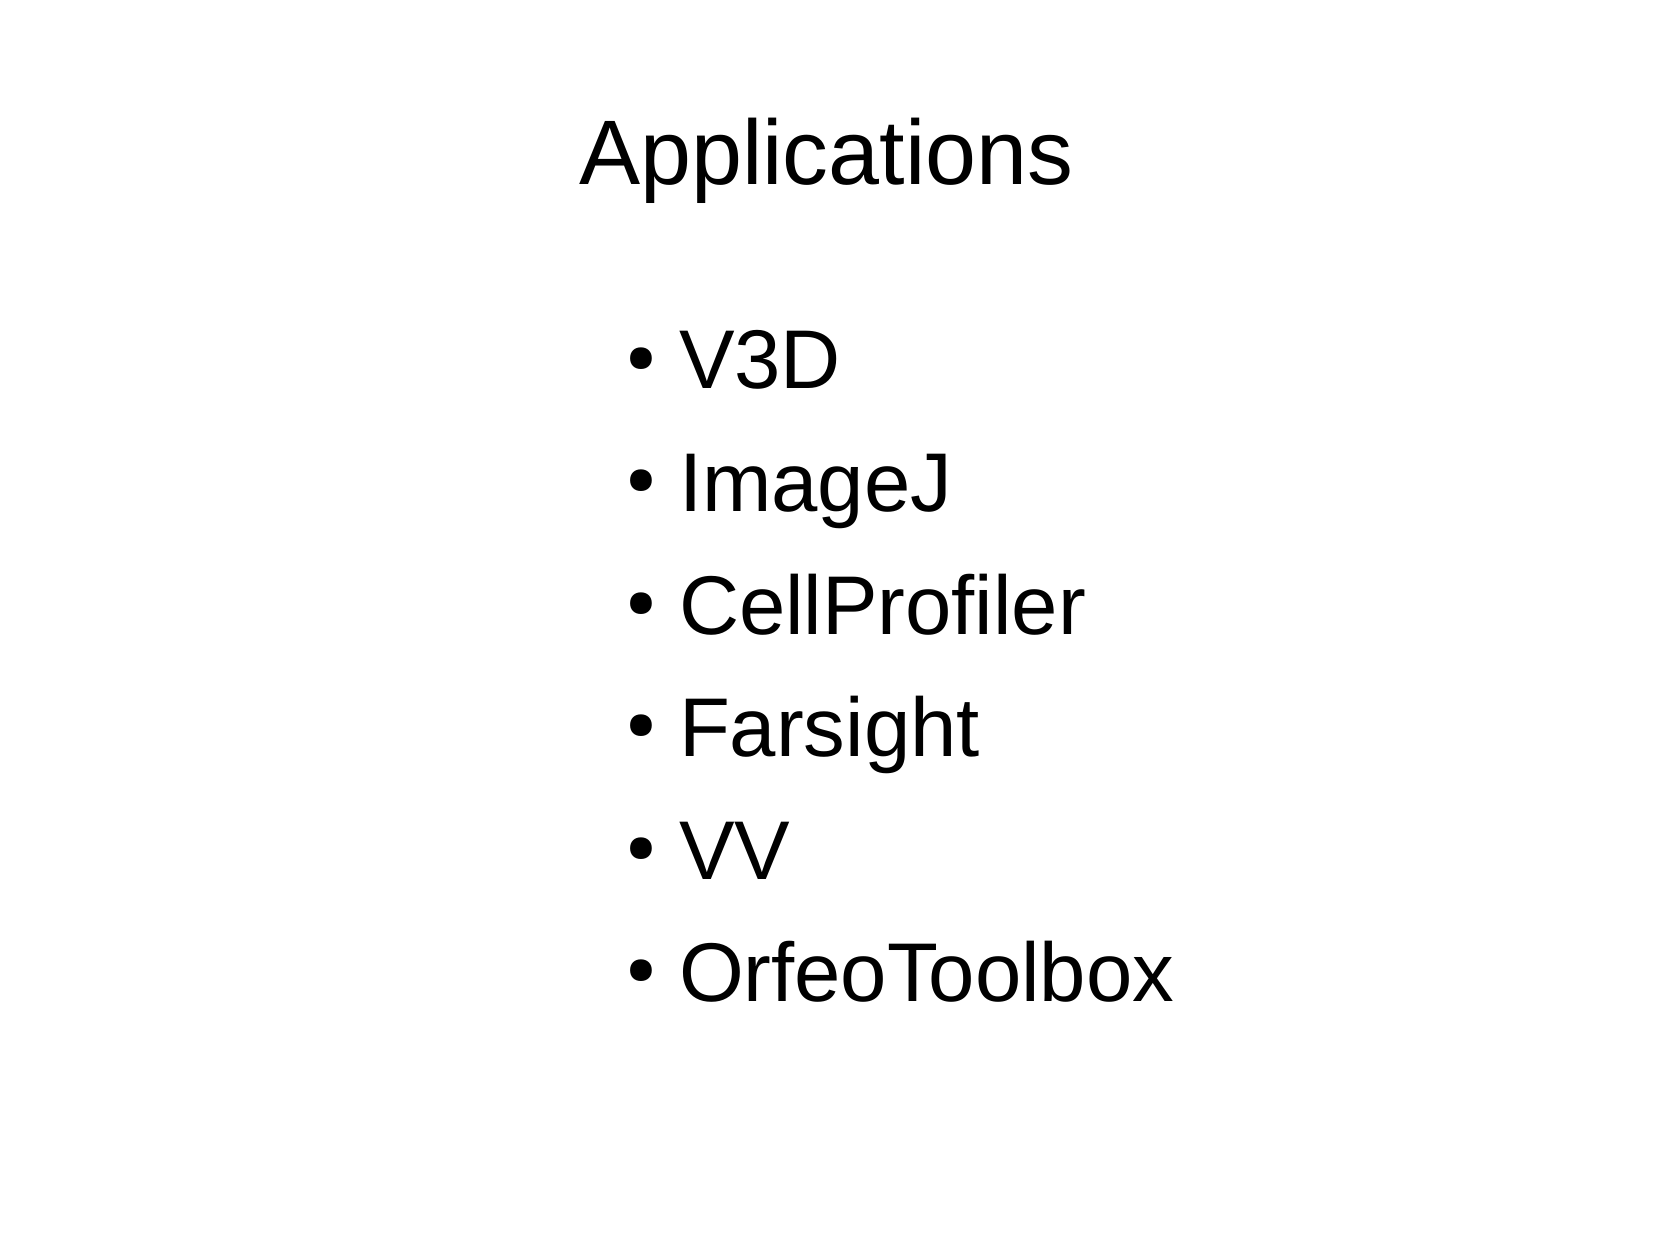

# Applications
V3D
ImageJ
CellProfiler
Farsight
VV
OrfeoToolbox